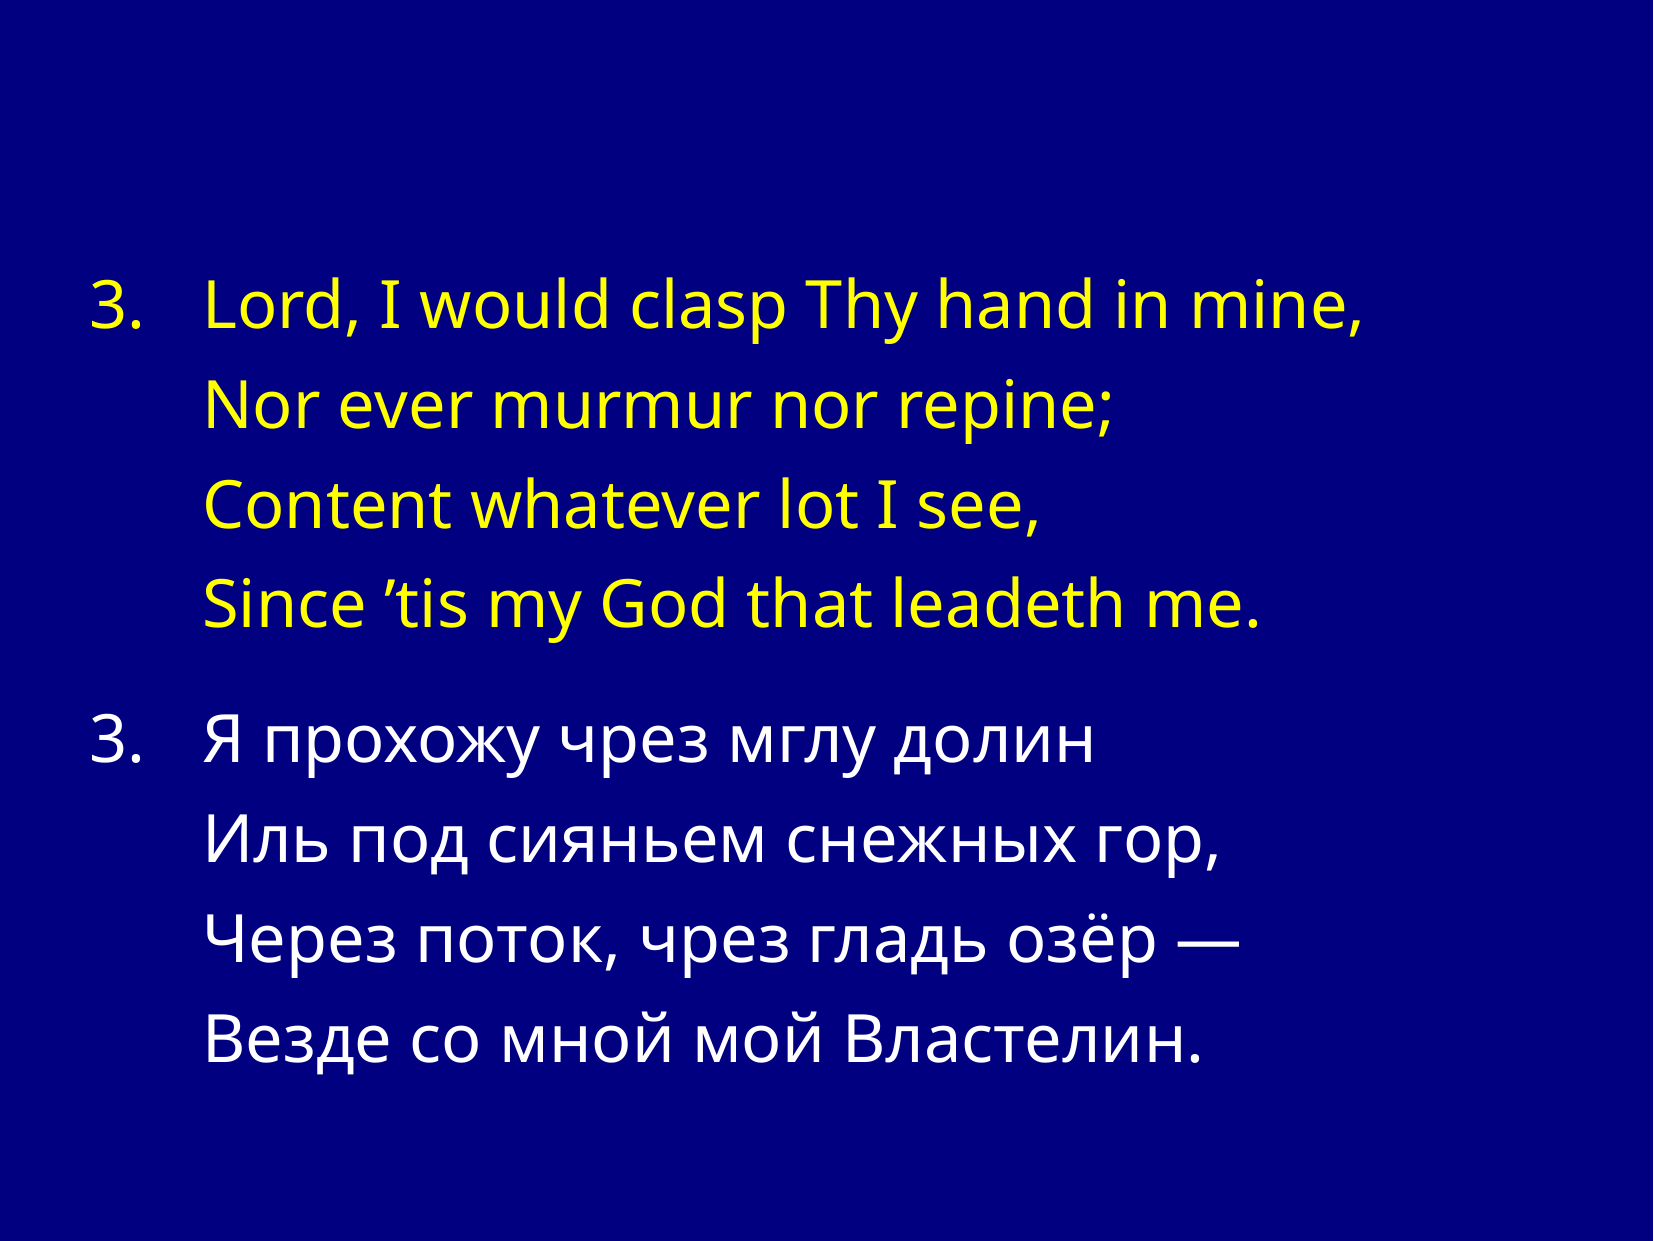

3.	Lord, I would clasp Thy hand in mine,
	Nor ever murmur nor repine;
	Content whatever lot I see,
	Since ’tis my God that leadeth me.
3.	Я прохожу чрез мглу долин
	Иль под сияньем снежных гор,
	Через поток, чрез гладь озёр —
	Везде со мной мой Властелин.